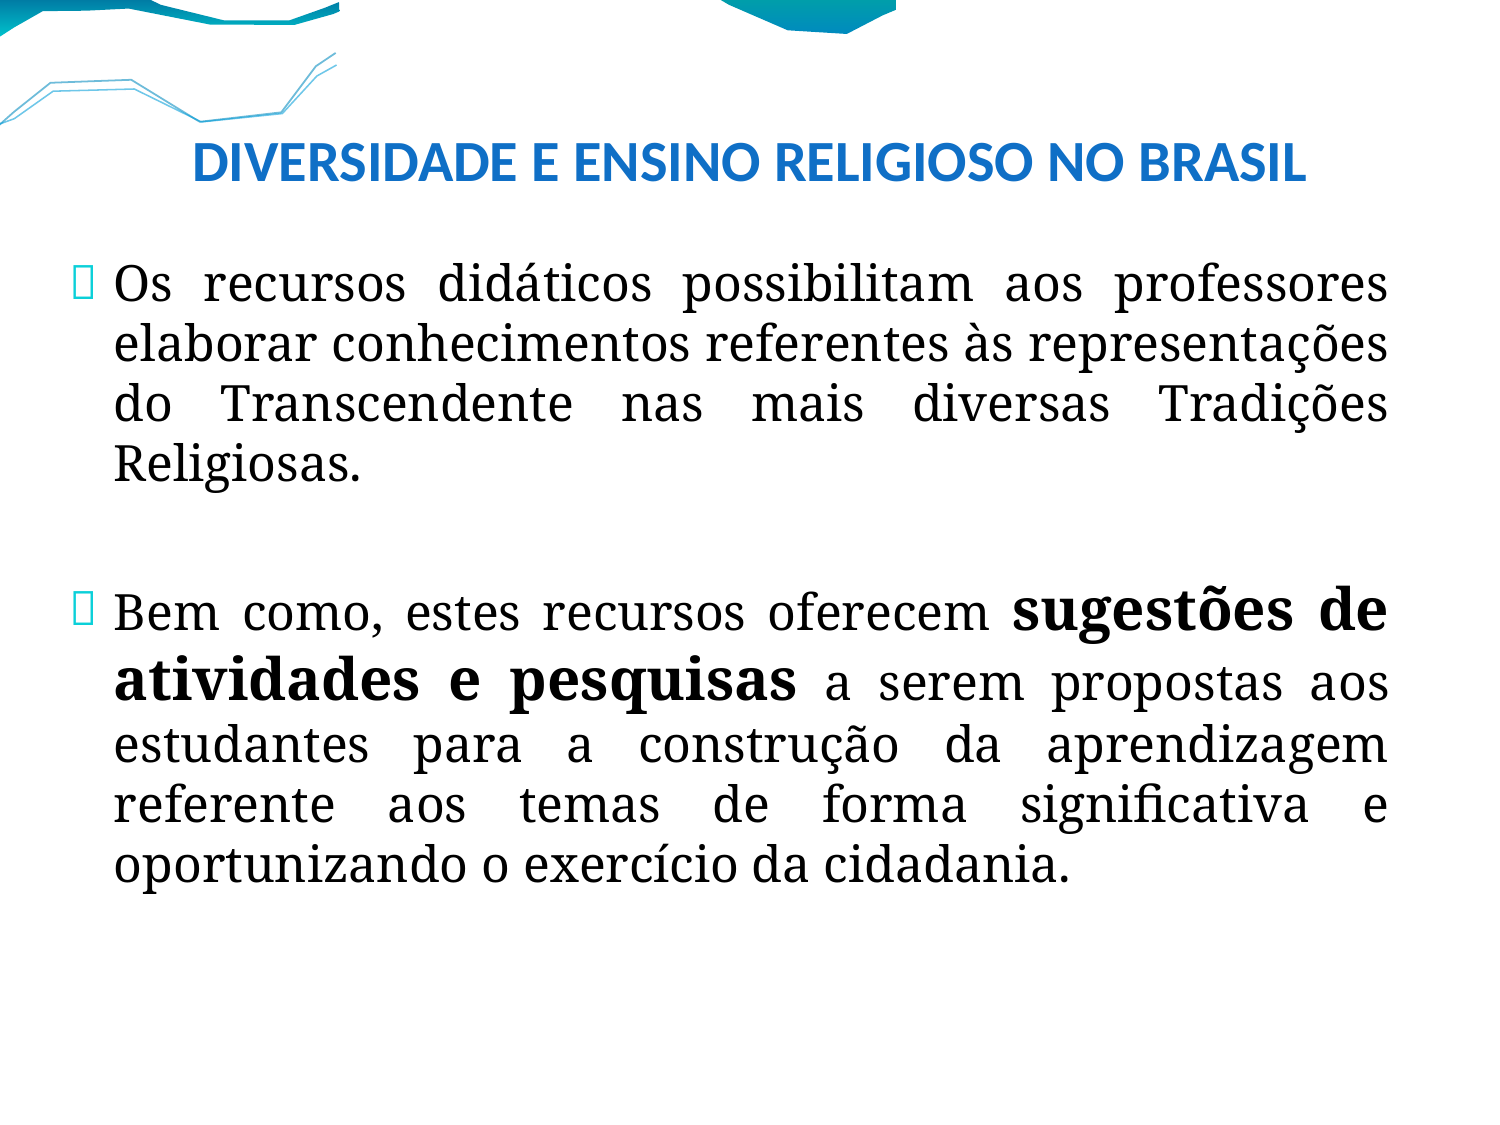

# DIVERSIDADE E ENSINO RELIGIOSO NO BRASIL
Os recursos didáticos possibilitam aos professores elaborar conhecimentos referentes às representações do Transcendente nas mais diversas Tradições Religiosas.
Bem como, estes recursos oferecem sugestões de atividades e pesquisas a serem propostas aos estudantes para a construção da aprendizagem referente aos temas de forma significativa e oportunizando o exercício da cidadania.